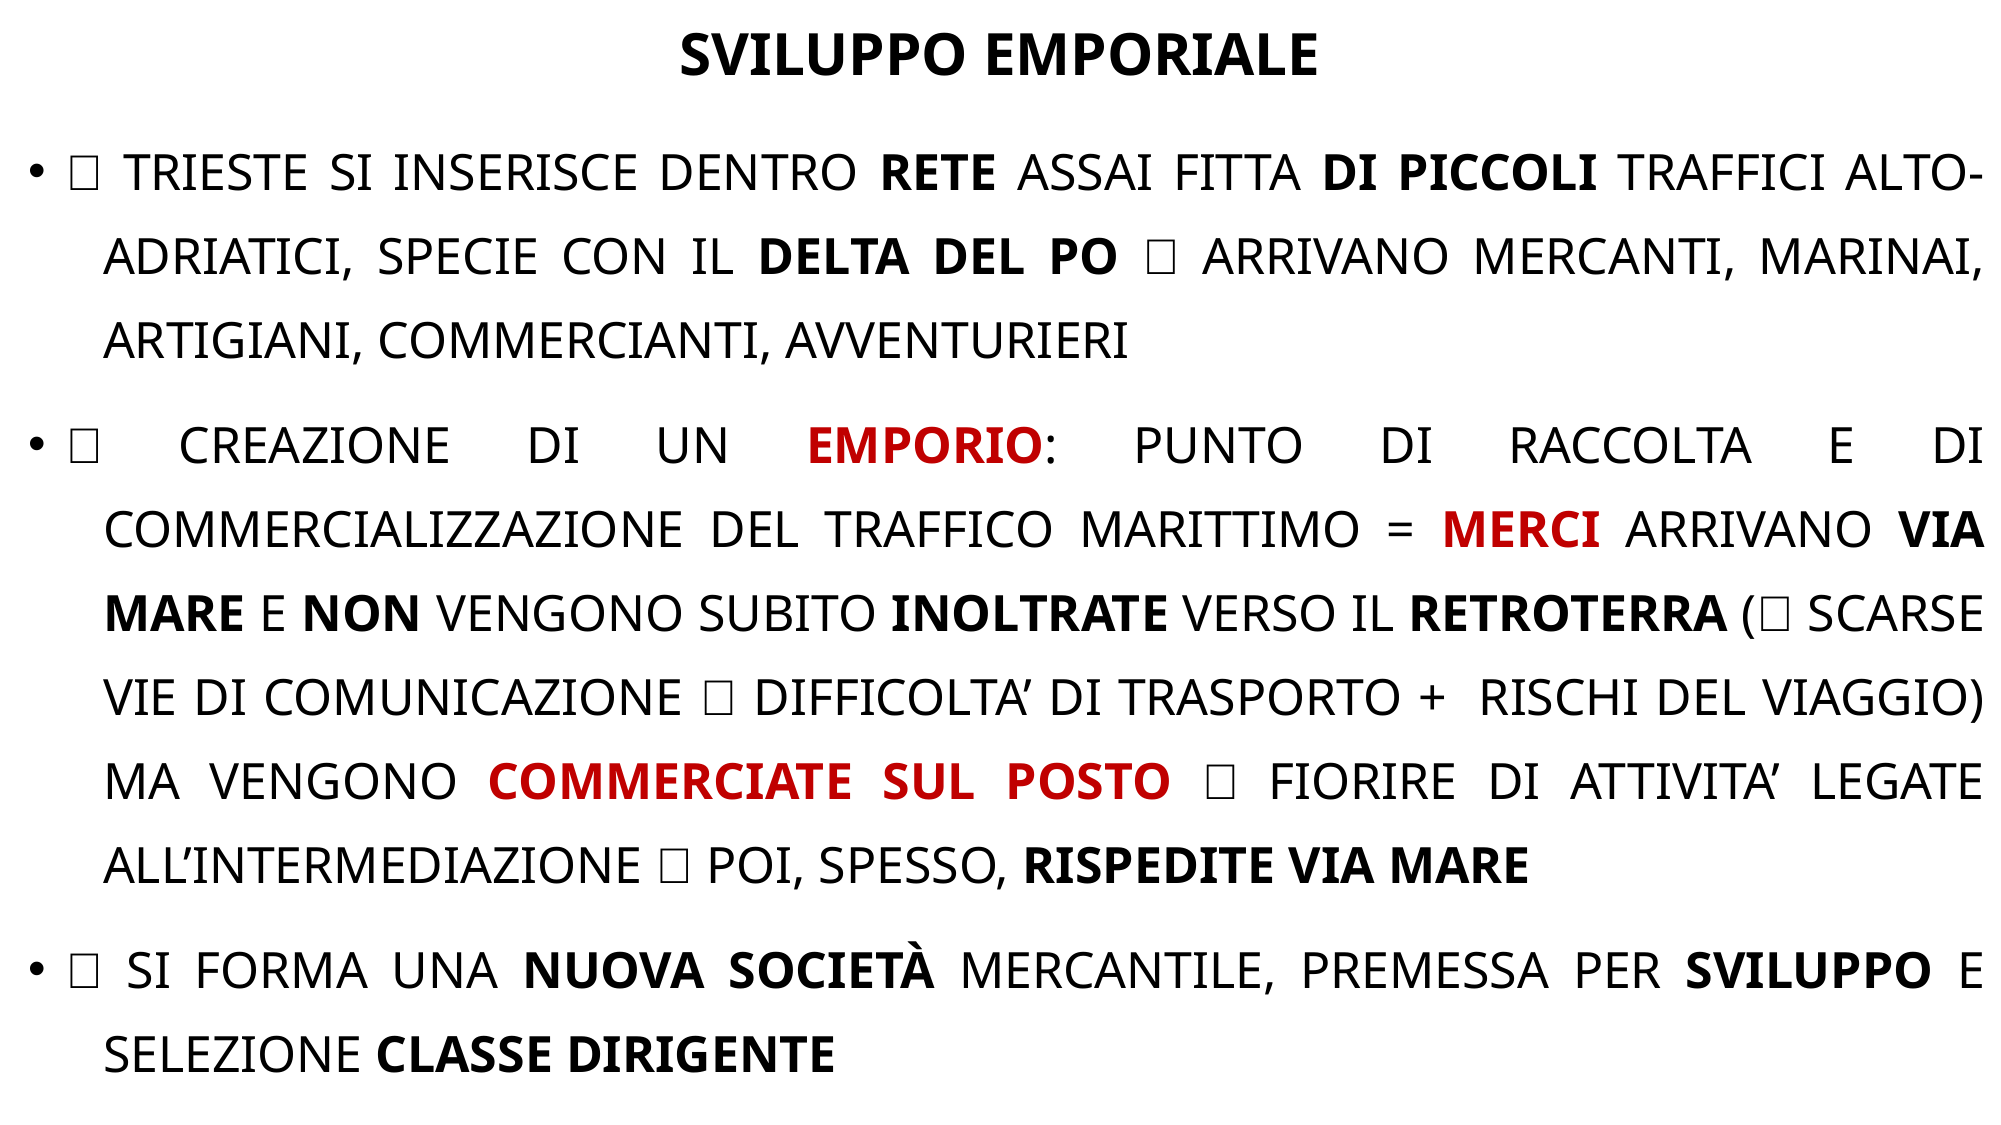

# SVILUPPO EMPORIALE
 TRIESTE SI INSERISCE DENTRO RETE ASSAI FITTA DI PICCOLI TRAFFICI ALTO-ADRIATICI, SPECIE CON IL DELTA DEL PO  ARRIVANO MERCANTI, MARINAI, ARTIGIANI, COMMERCIANTI, AVVENTURIERI
 CREAZIONE DI UN EMPORIO: PUNTO DI RACCOLTA E DI COMMERCIALIZZAZIONE DEL TRAFFICO MARITTIMO = MERCI ARRIVANO VIA MARE E NON VENGONO SUBITO INOLTRATE VERSO IL RETROTERRA ( SCARSE VIE DI COMUNICAZIONE  DIFFICOLTA’ DI TRASPORTO + RISCHI DEL VIAGGIO) MA VENGONO COMMERCIATE SUL POSTO  FIORIRE DI ATTIVITA’ LEGATE ALL’INTERMEDIAZIONE  POI, SPESSO, RISPEDITE VIA MARE
 SI FORMA UNA NUOVA SOCIETÀ MERCANTILE, PREMESSA PER SVILUPPO E SELEZIONE CLASSE DIRIGENTE